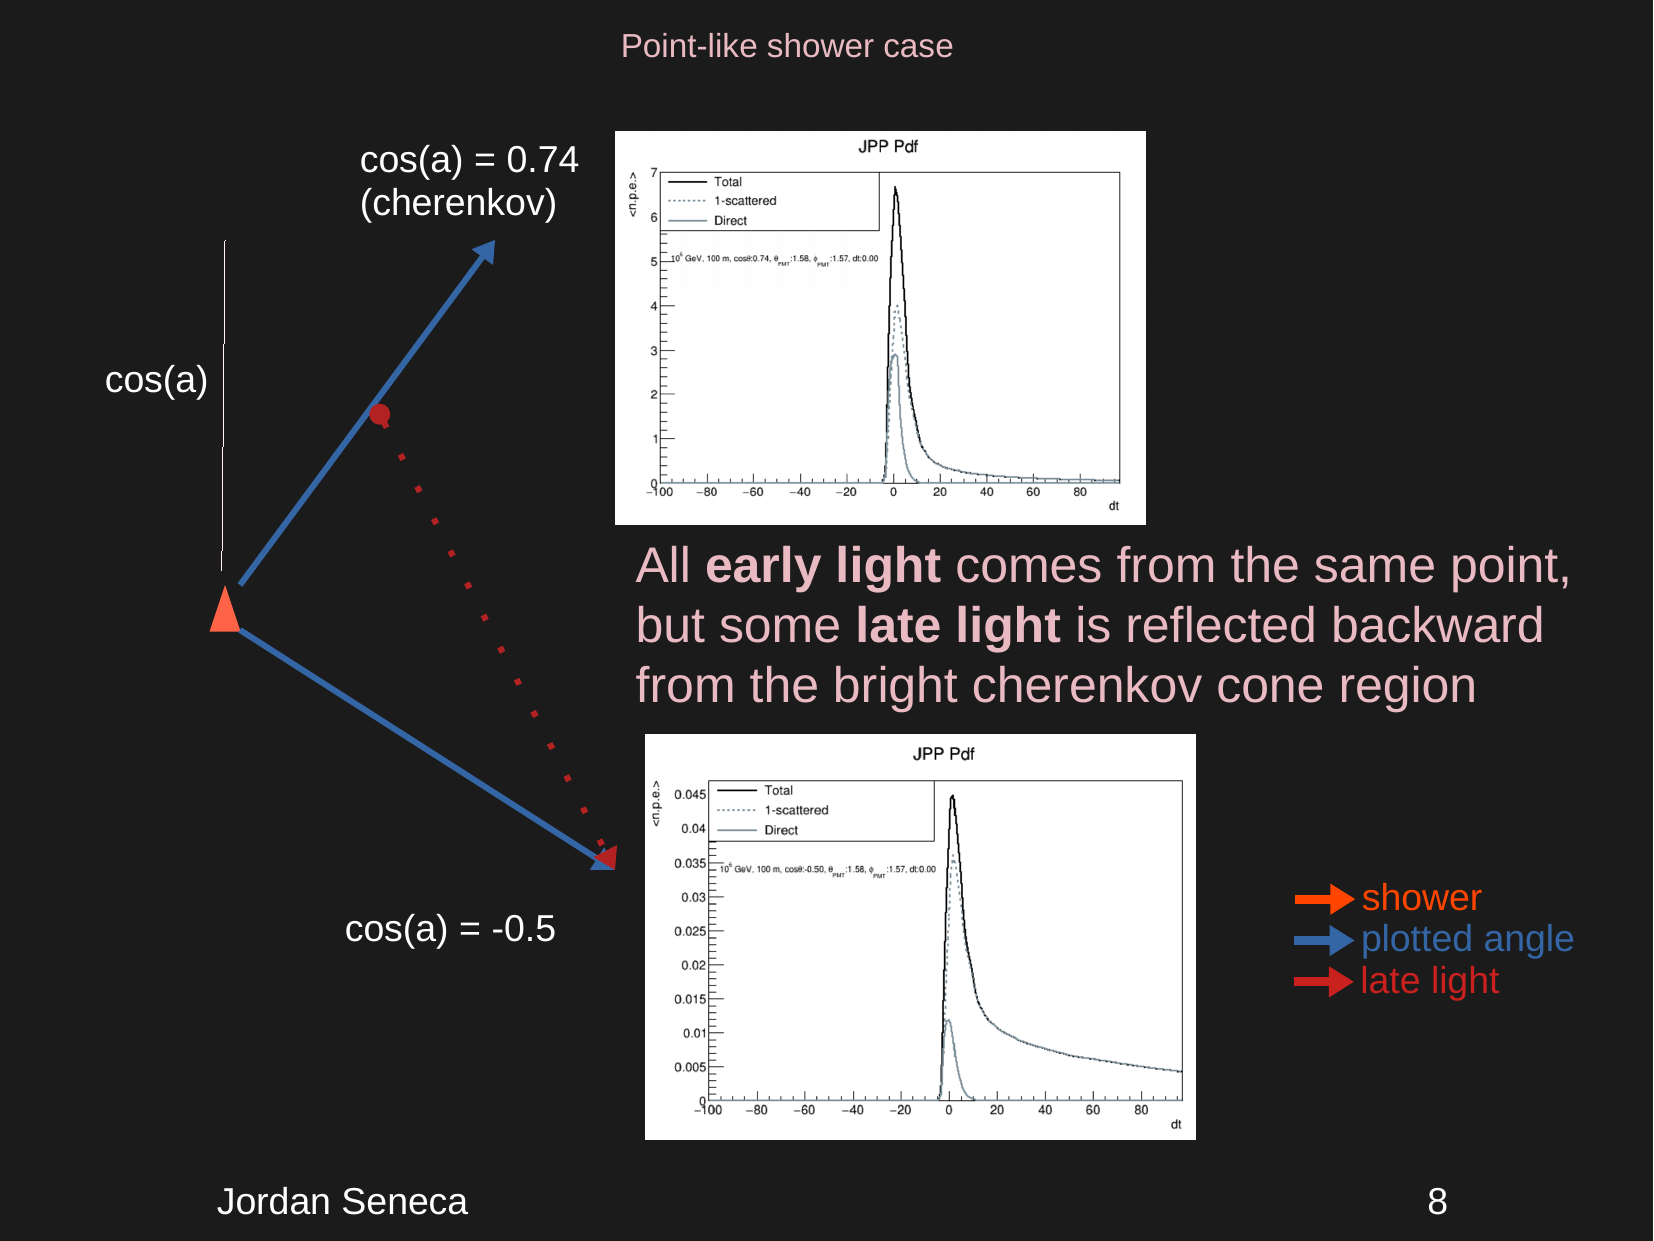

Point-like shower case
cos(a) = 0.74 (cherenkov)
cos(a)
All early light comes from the same point, but some late light is reflected backward from the bright cherenkov cone region
shower
cos(a) = -0.5
plotted angle
late light